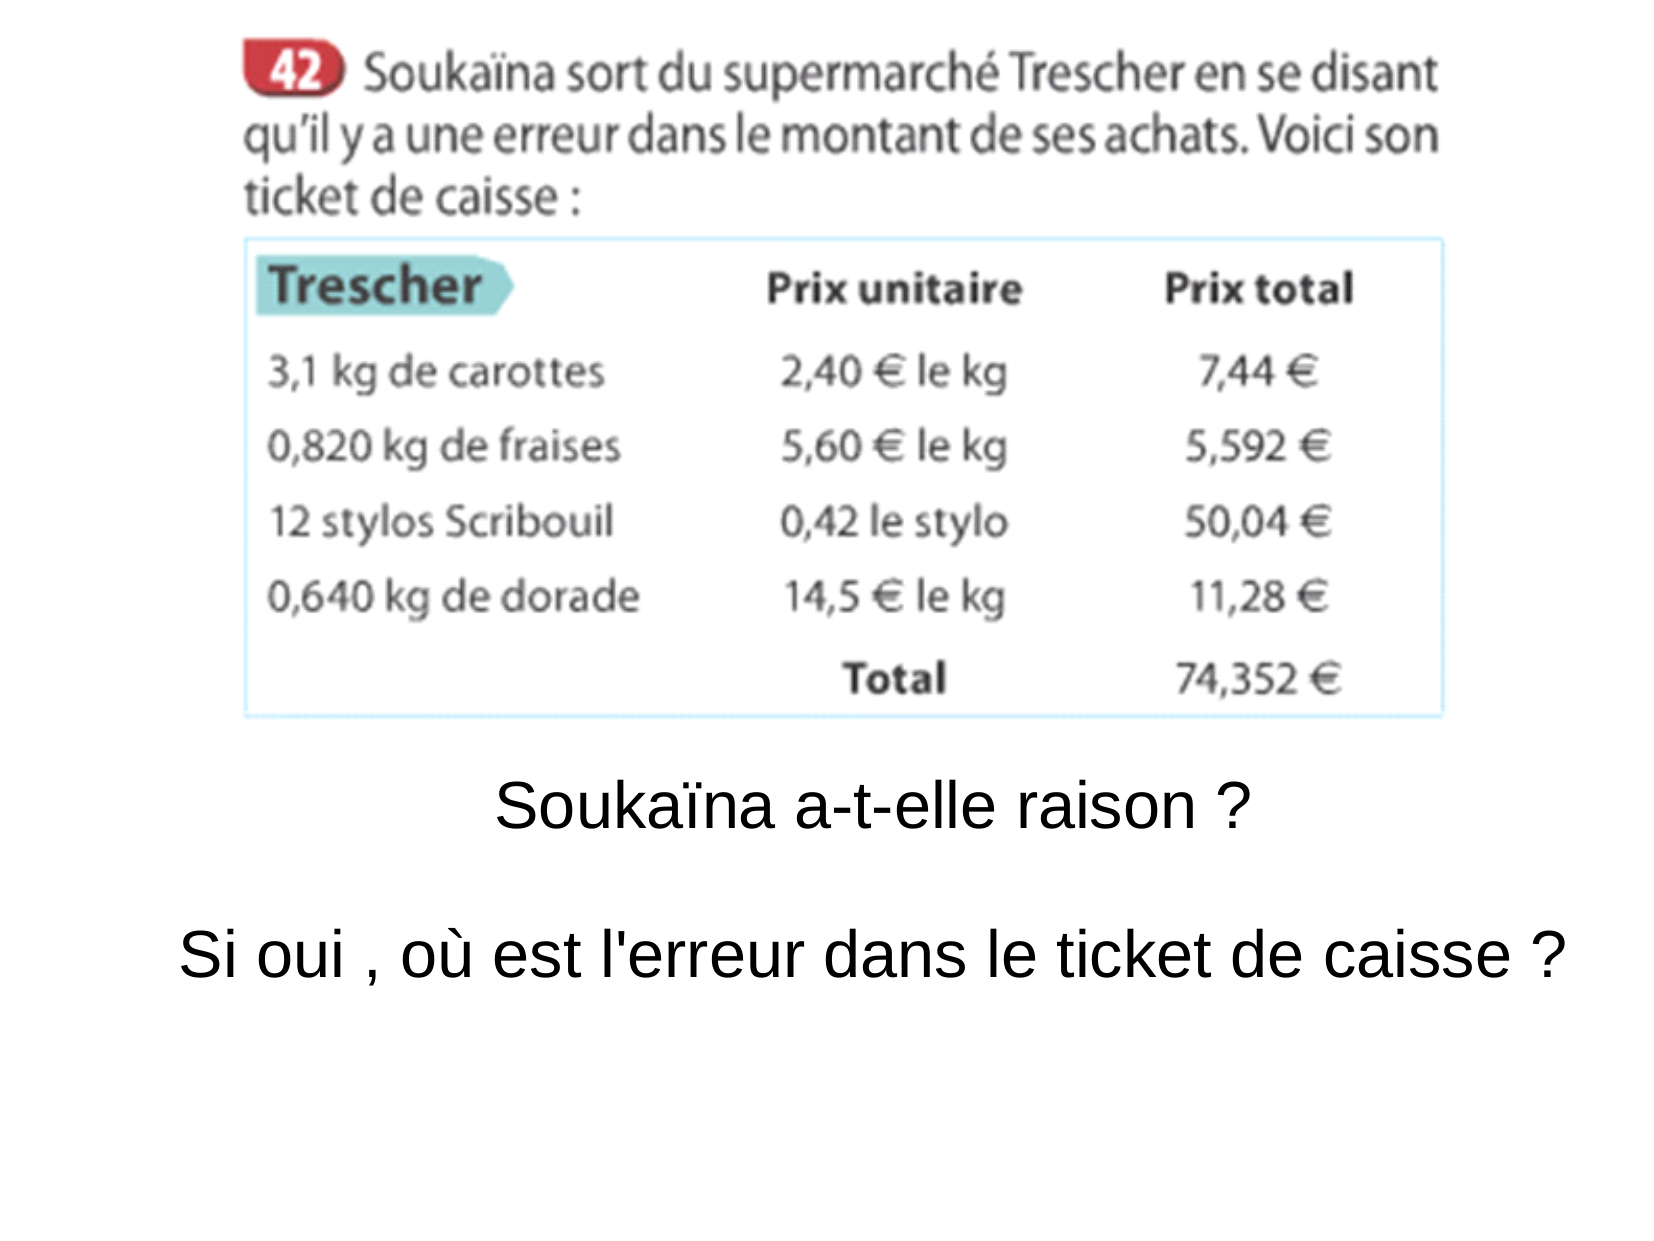

# Soukaïna a-t-elle raison ?
Si oui , où est l'erreur dans le ticket de caisse ?